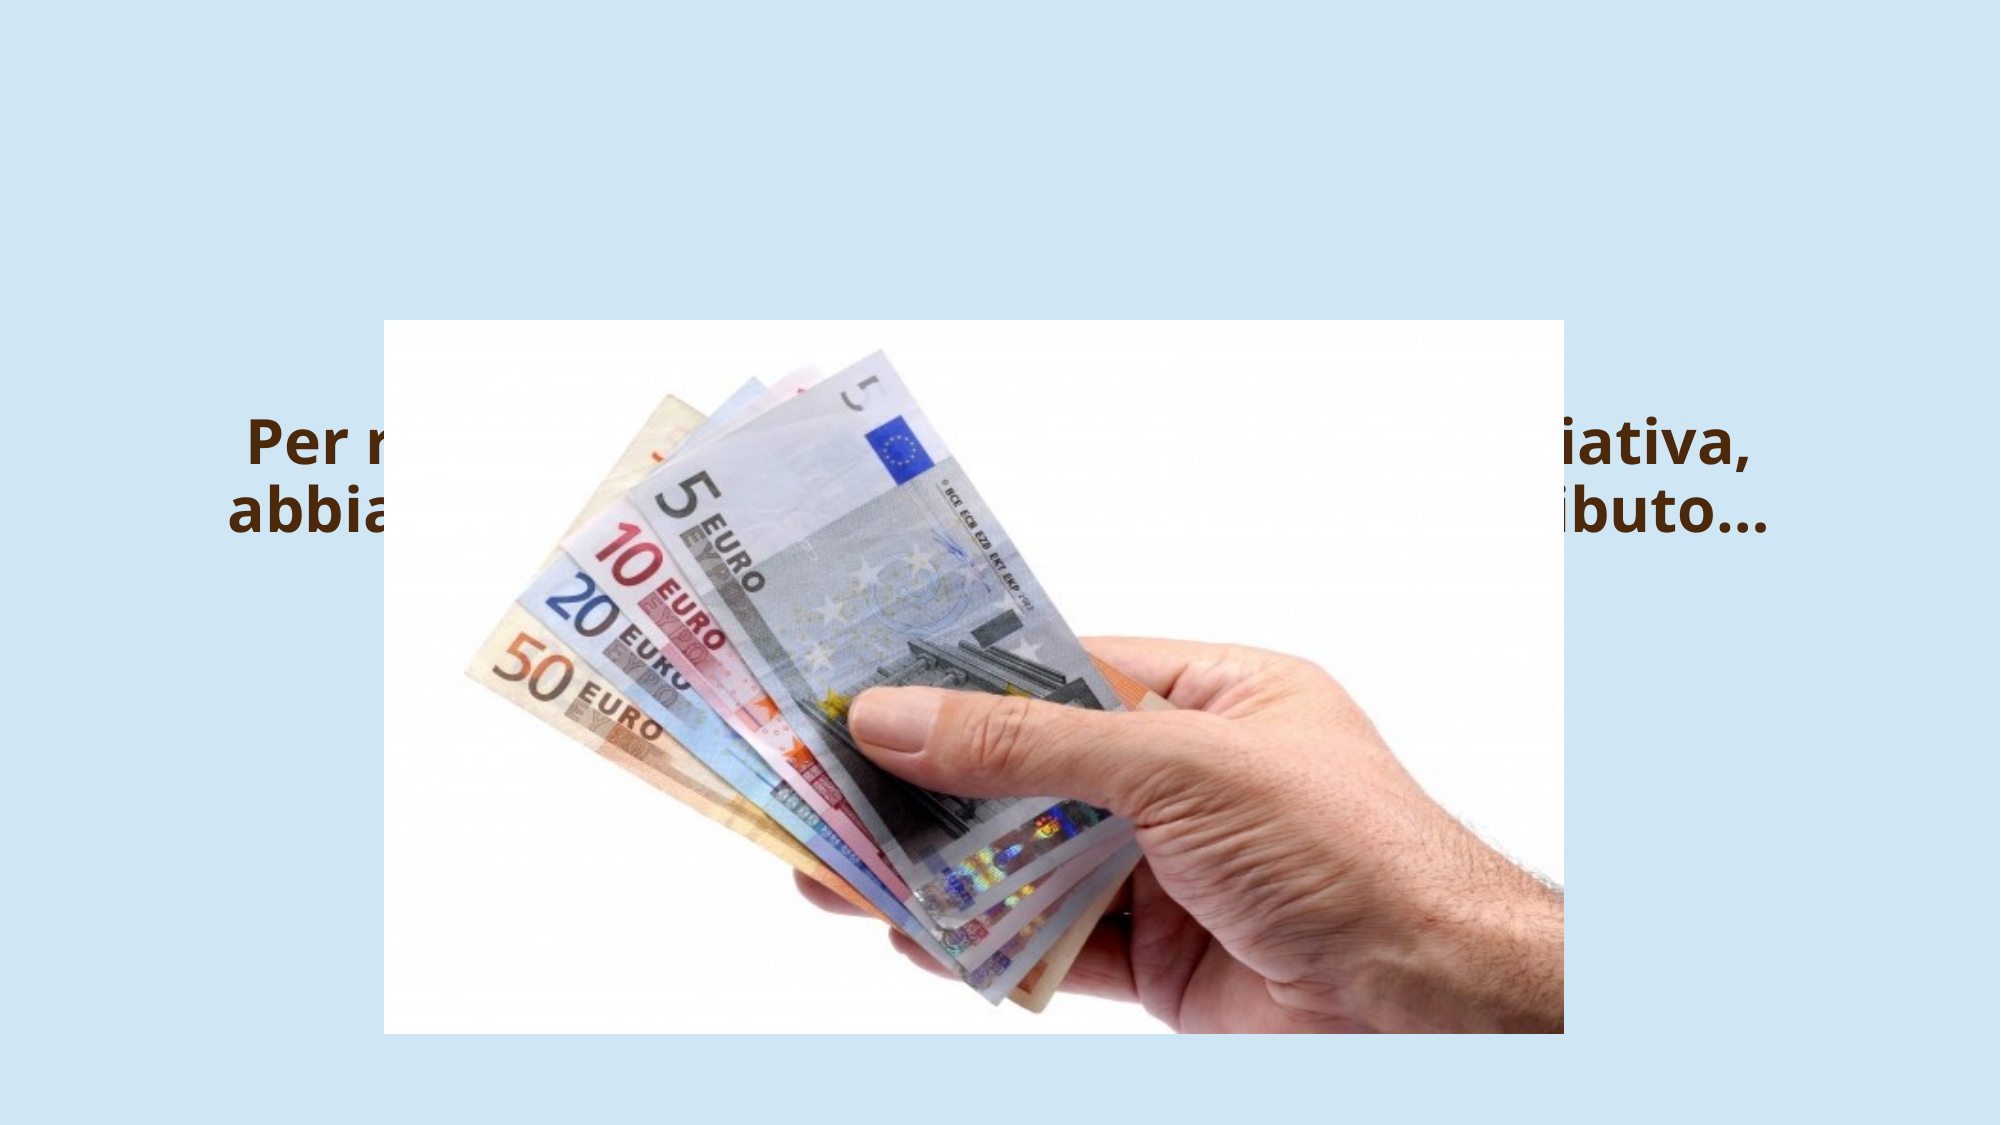

# Per realizzare ogni attività, progetto o iniziativa, abbiamo bisogno del vostro prezioso contributo…